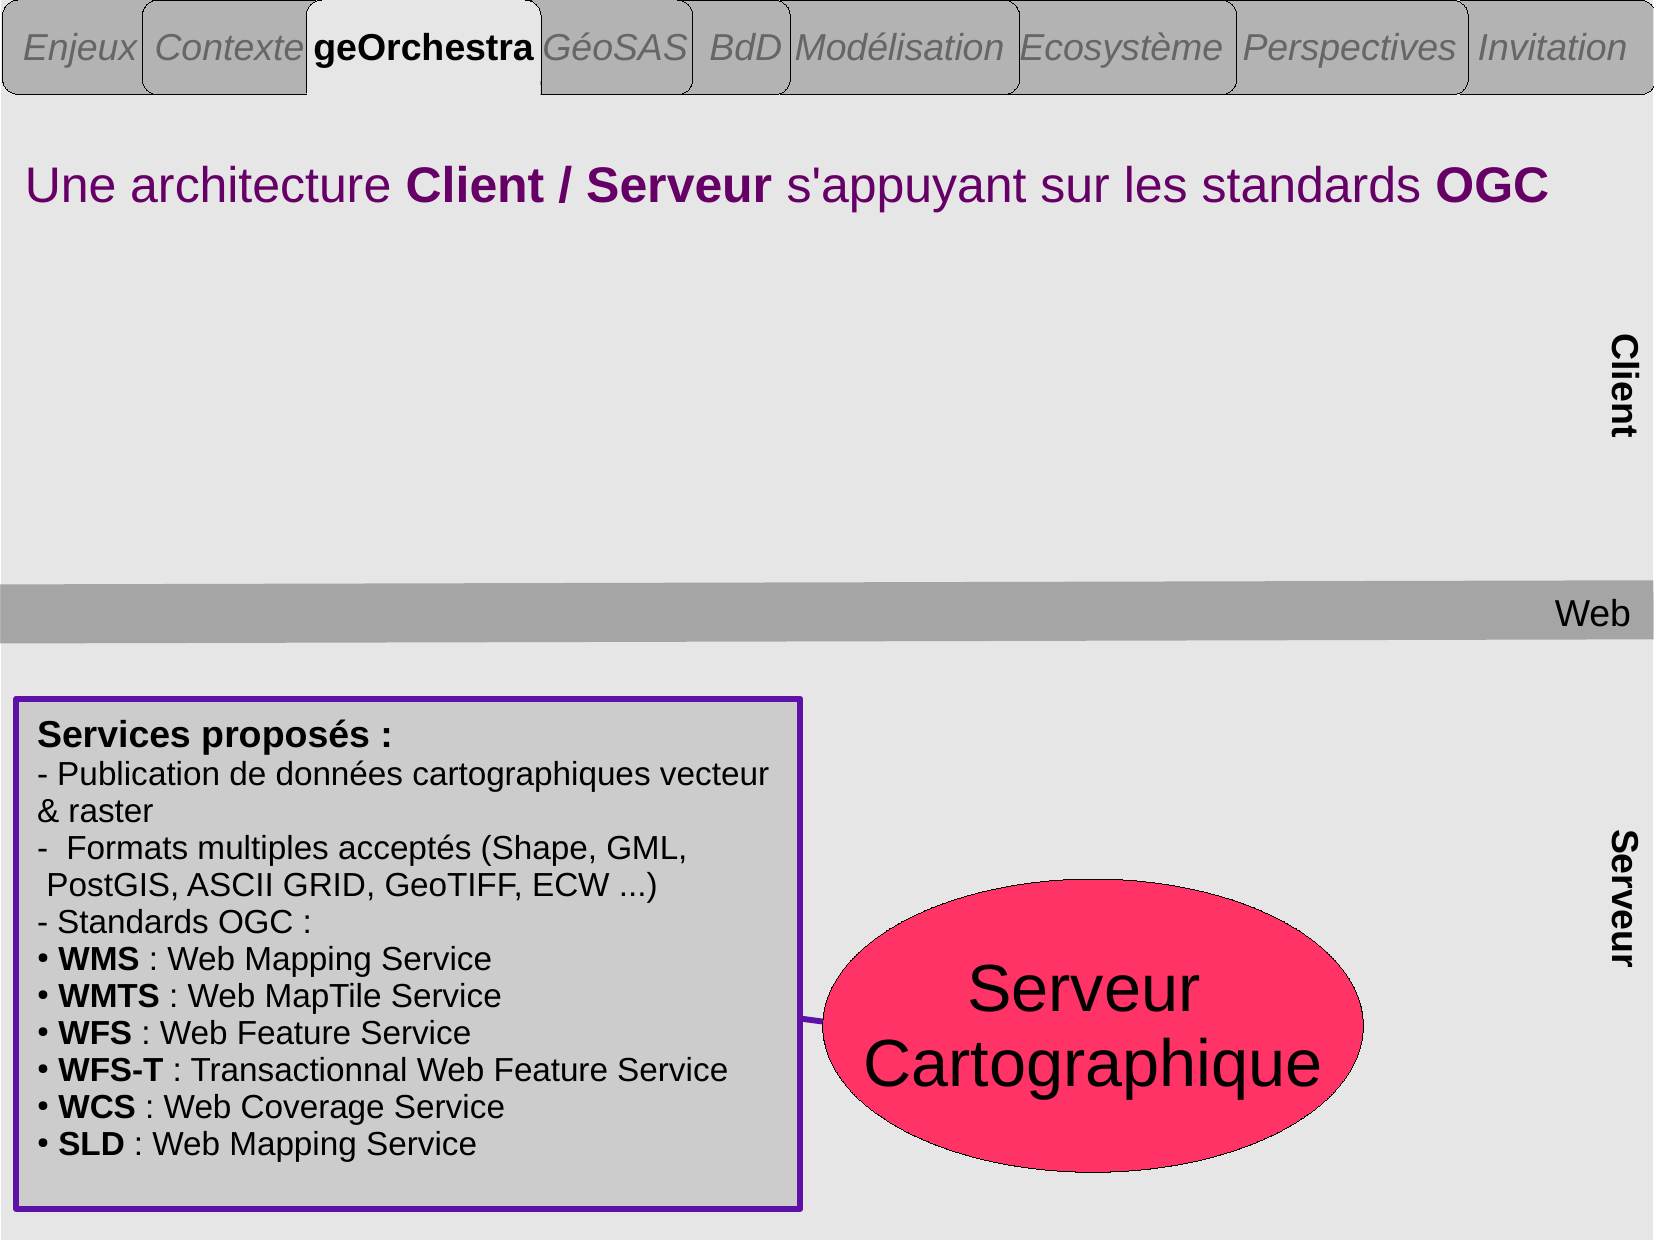

Enjeux
Contexte
geOrchestra
 GéoSAS
 BdD
 Modélisation
 Ecosystème
 Perspectives
Invitation
# Une architecture Client / Serveur s'appuyant sur les standards OGC
Client
Web
Services proposés :
- Publication de données cartographiques vecteur
& raster
- Formats multiples acceptés (Shape, GML,
 PostGIS, ASCII GRID, GeoTIFF, ECW ...)
- Standards OGC :
 WMS : Web Mapping Service
 WMTS : Web MapTile Service
 WFS : Web Feature Service
 WFS-T : Transactionnal Web Feature Service
 WCS : Web Coverage Service
 SLD : Web Mapping Service
Serveur
Serveur
Cartographique